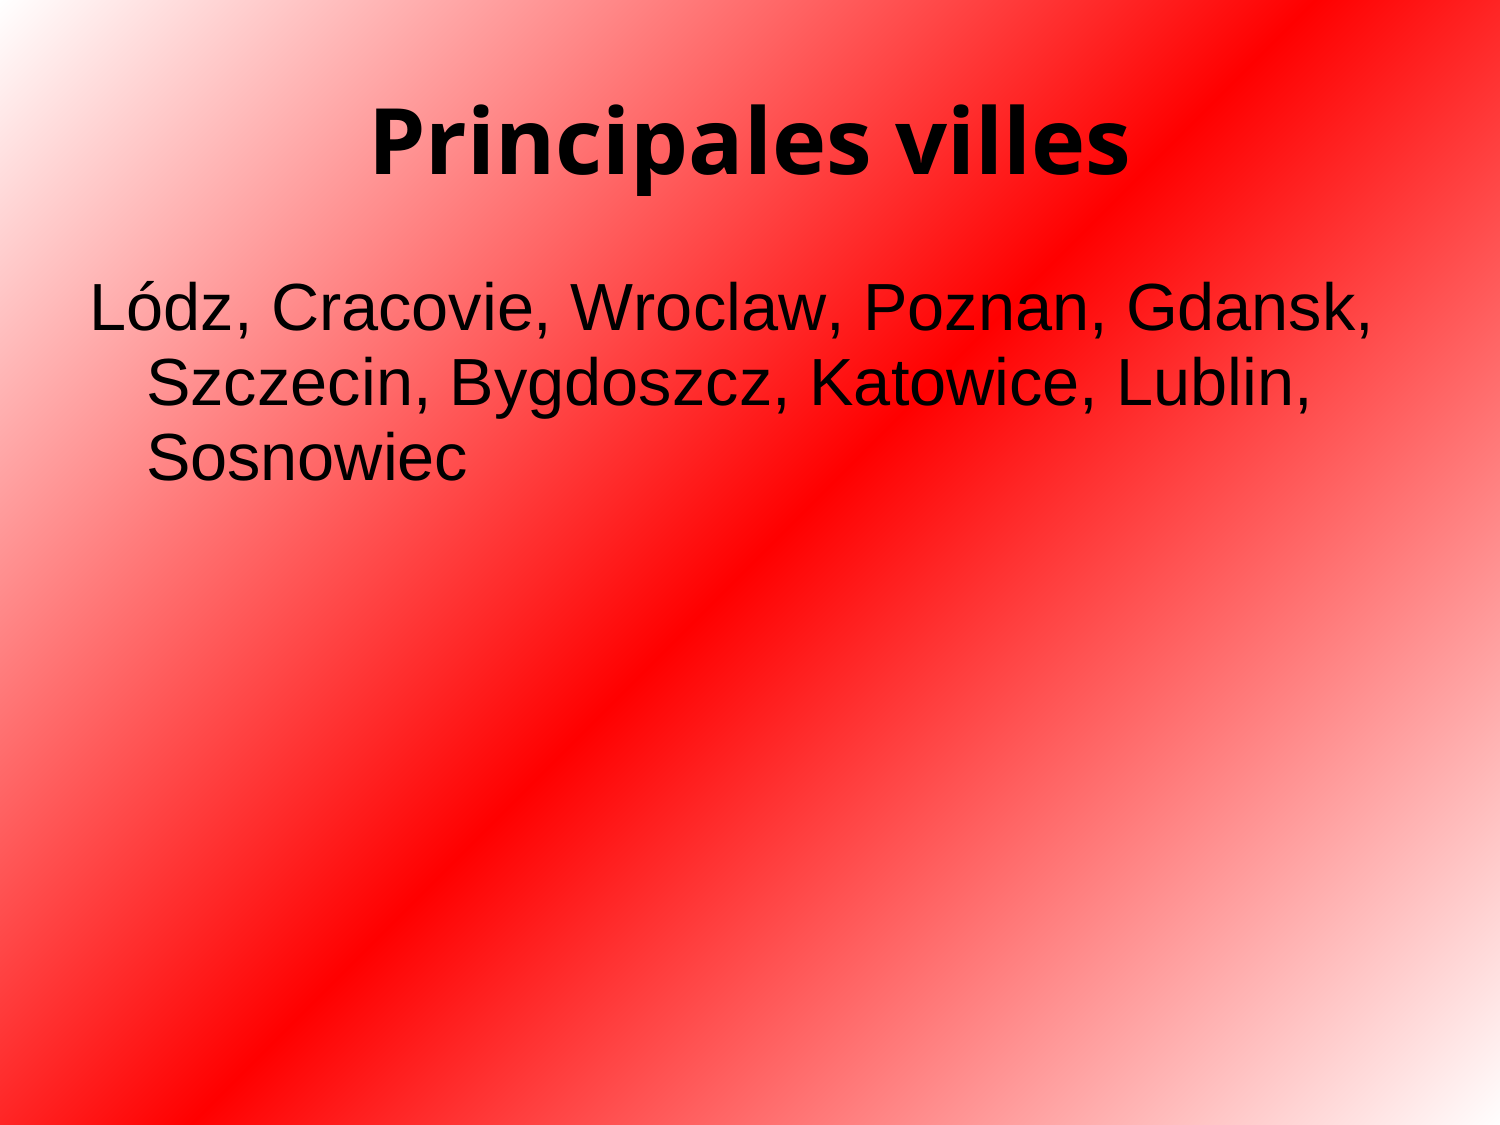

# Principales villes
Lódz, Cracovie, Wroclaw, Poznan, Gdansk, Szczecin, Bygdoszcz, Katowice, Lublin, Sosnowiec